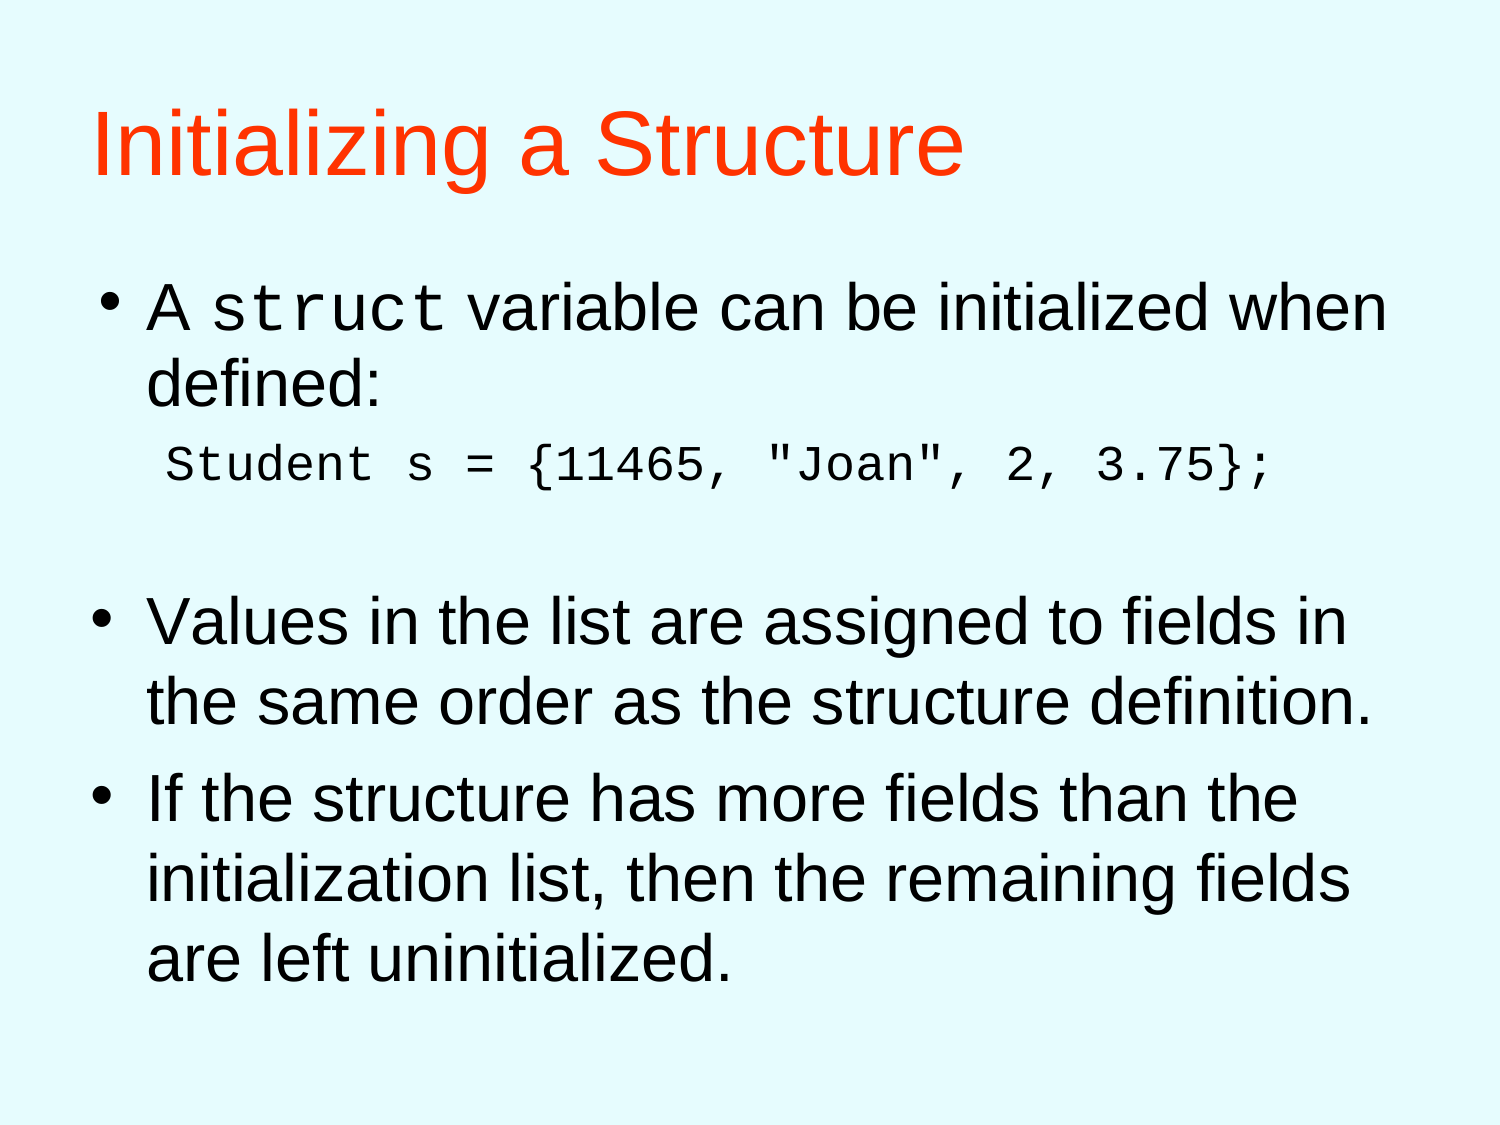

# Initializing a Structure
A struct variable can be initialized when defined:
Student s = {11465, "Joan", 2, 3.75};
Values in the list are assigned to fields in the same order as the structure definition.
If the structure has more fields than the initialization list, then the remaining fields are left uninitialized.